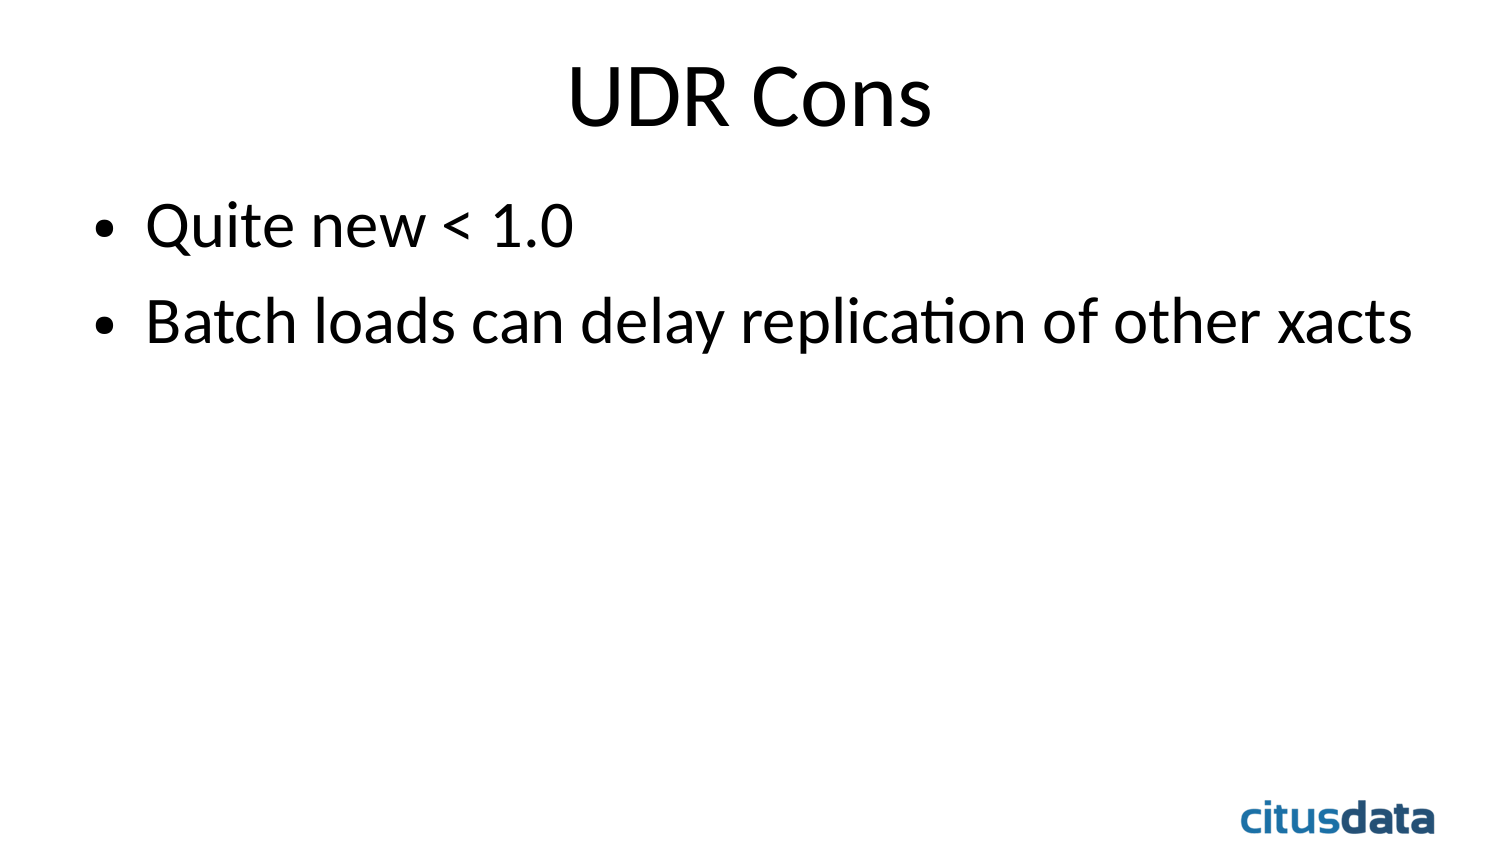

# UDR Cons
Quite new < 1.0
Batch loads can delay replication of other xacts